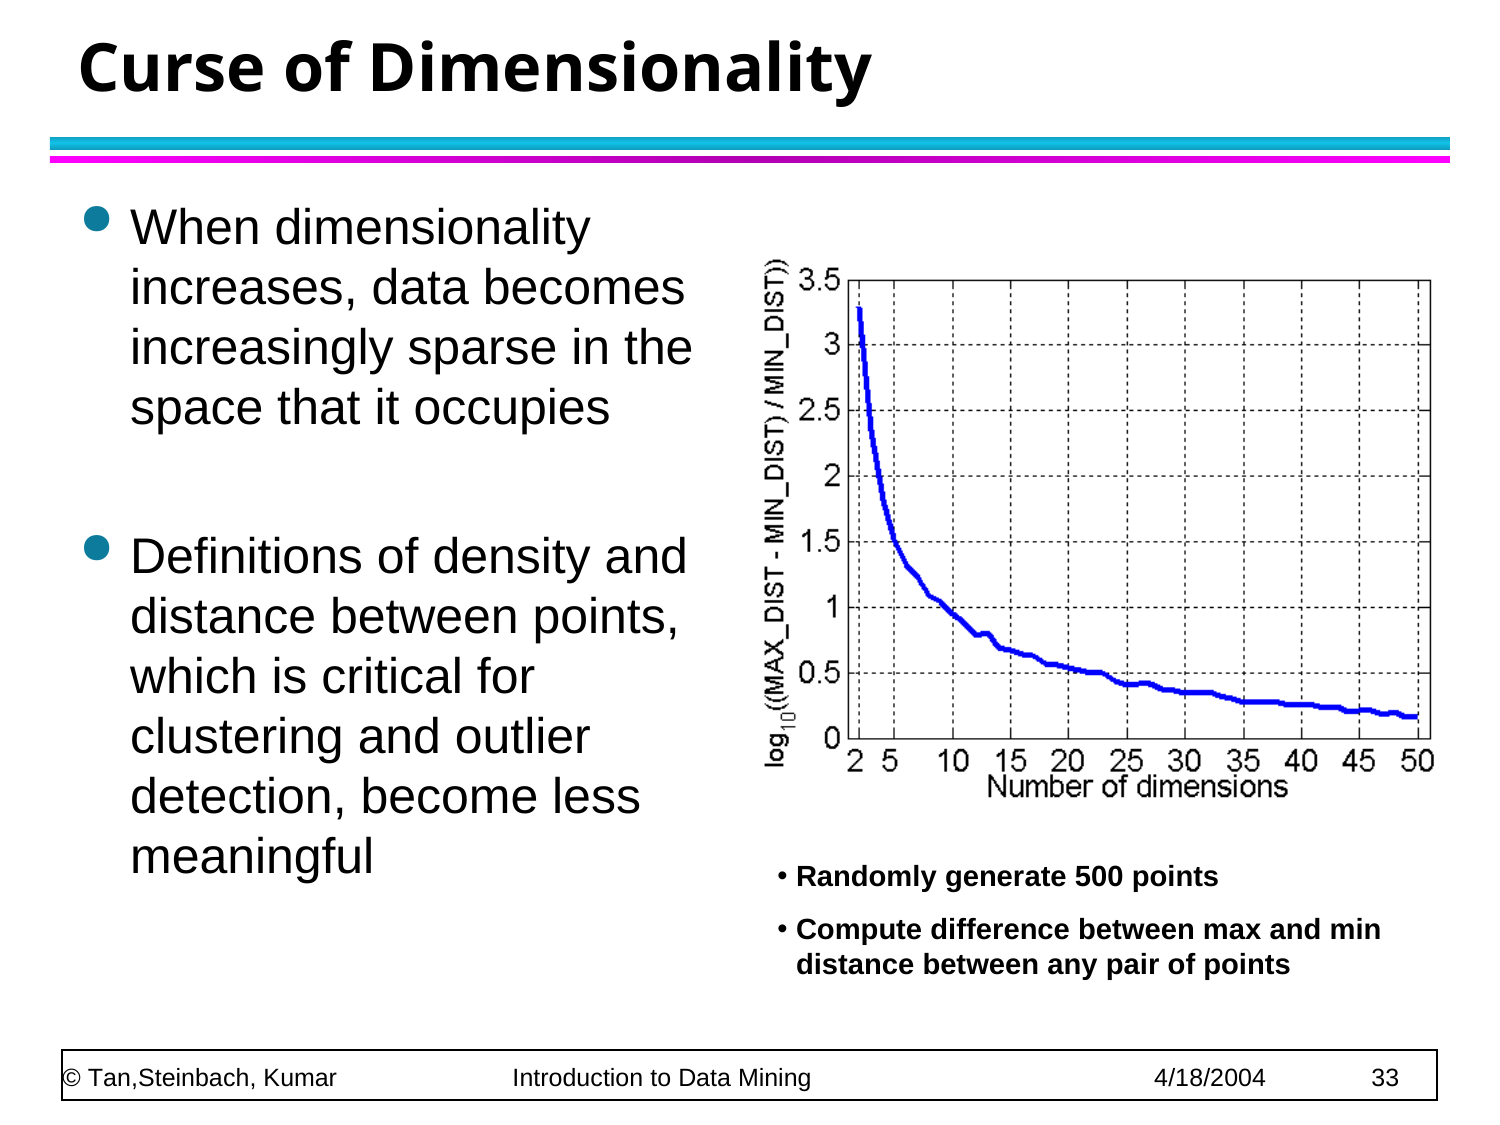

# Curse of Dimensionality
When dimensionality increases, data becomes increasingly sparse in the space that it occupies
Definitions of density and distance between points, which is critical for clustering and outlier detection, become less meaningful
Randomly generate 500 points
Compute difference between max and min distance between any pair of points